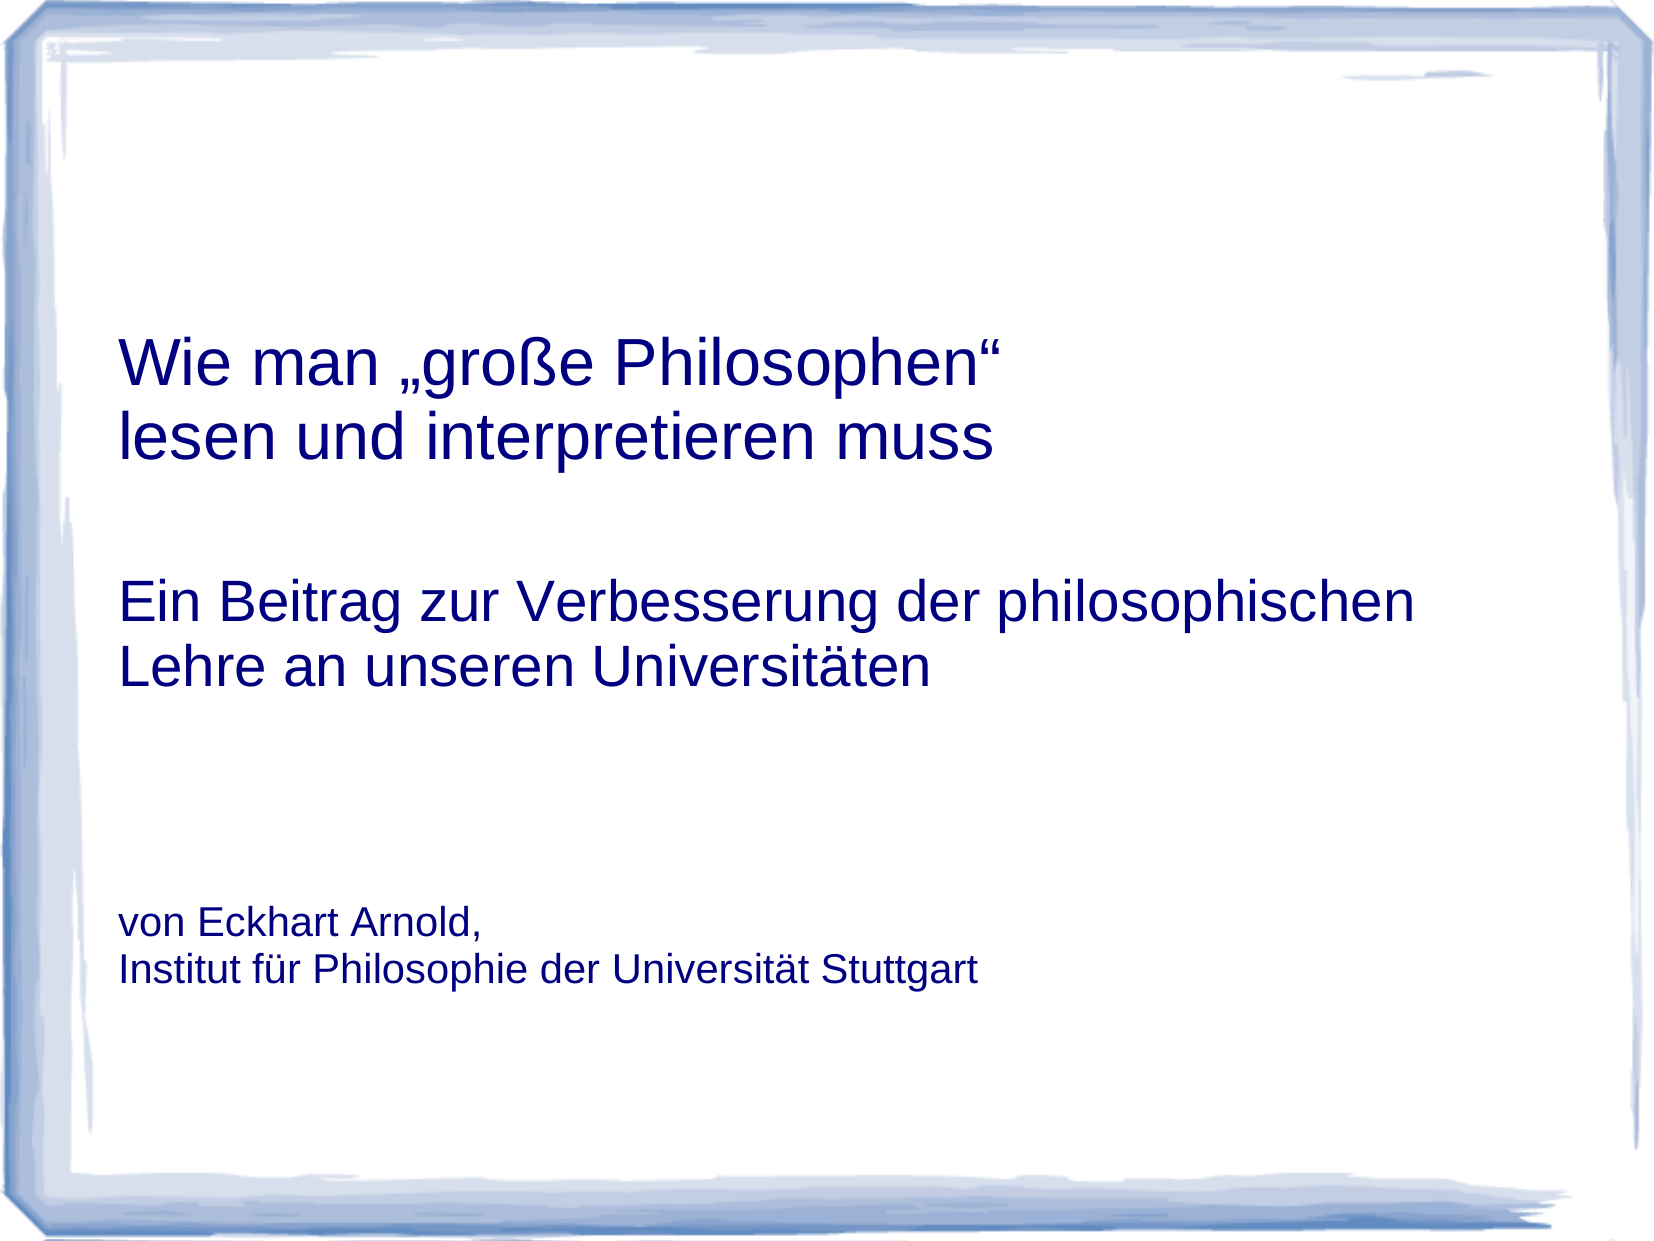

#
Wie man „große Philosophen“
lesen und interpretieren muss
Ein Beitrag zur Verbesserung der philosophischen Lehre an unseren Universitäten
von Eckhart Arnold,
Institut für Philosophie der Universität Stuttgart